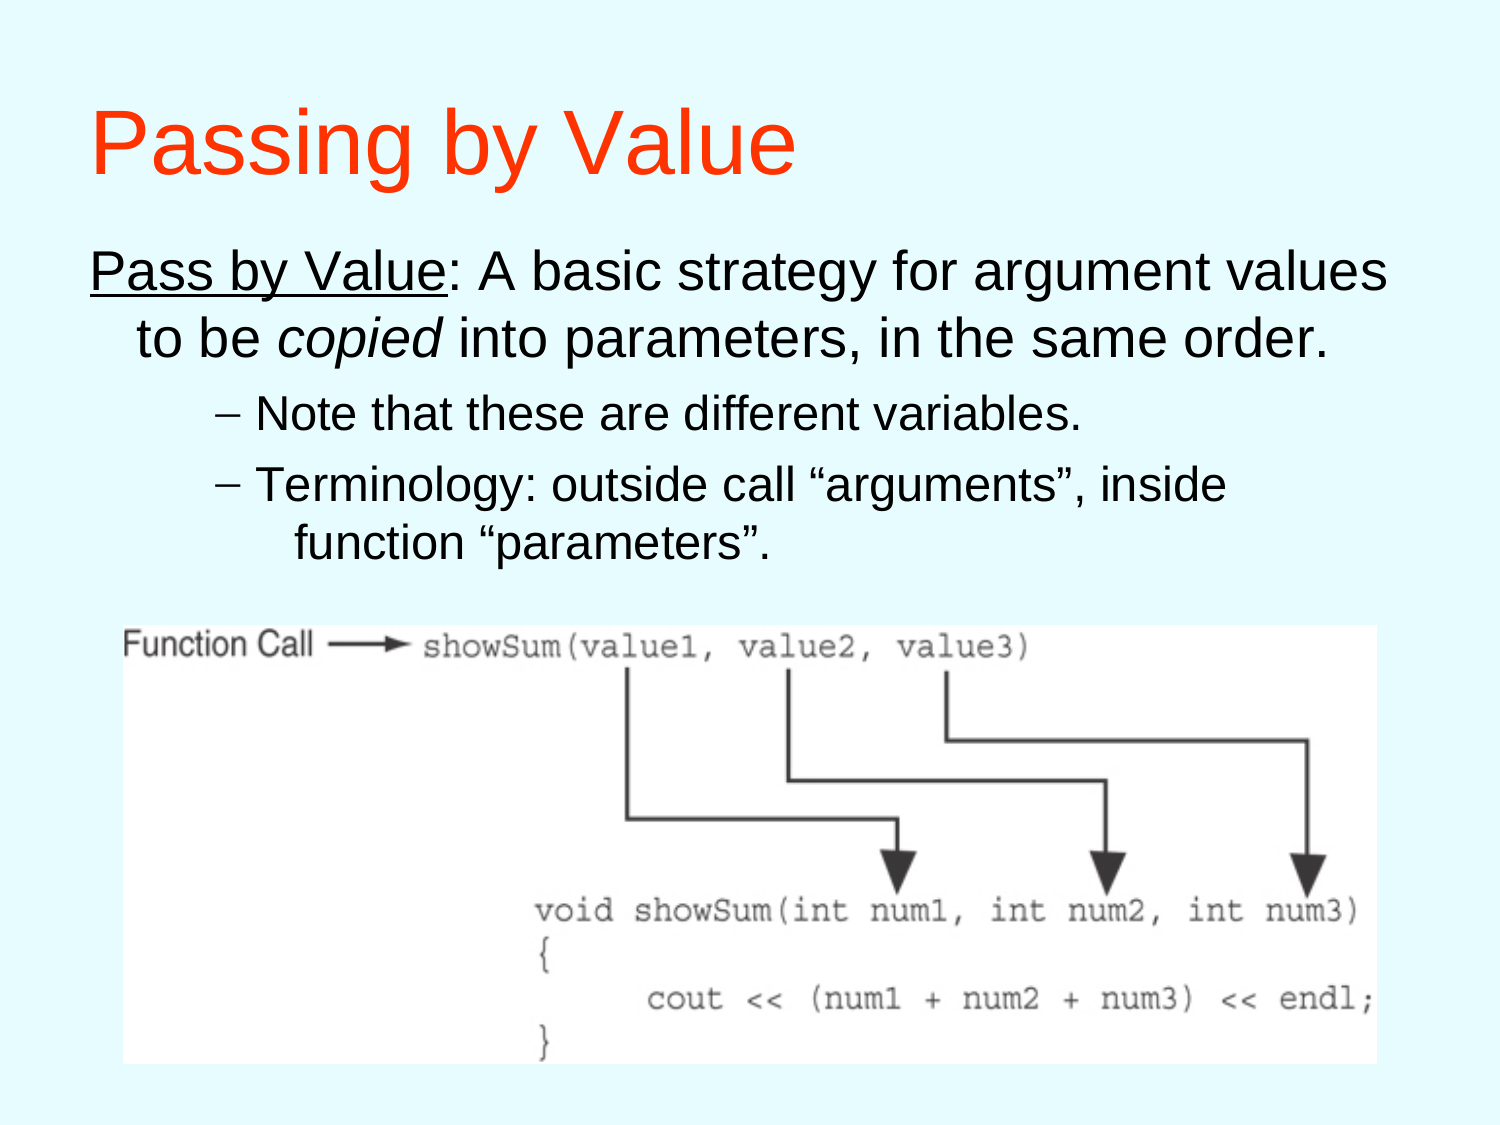

# Passing by Value
Pass by Value: A basic strategy for argument values to be copied into parameters, in the same order.
Note that these are different variables.
Terminology: outside call “arguments”, inside function “parameters”.